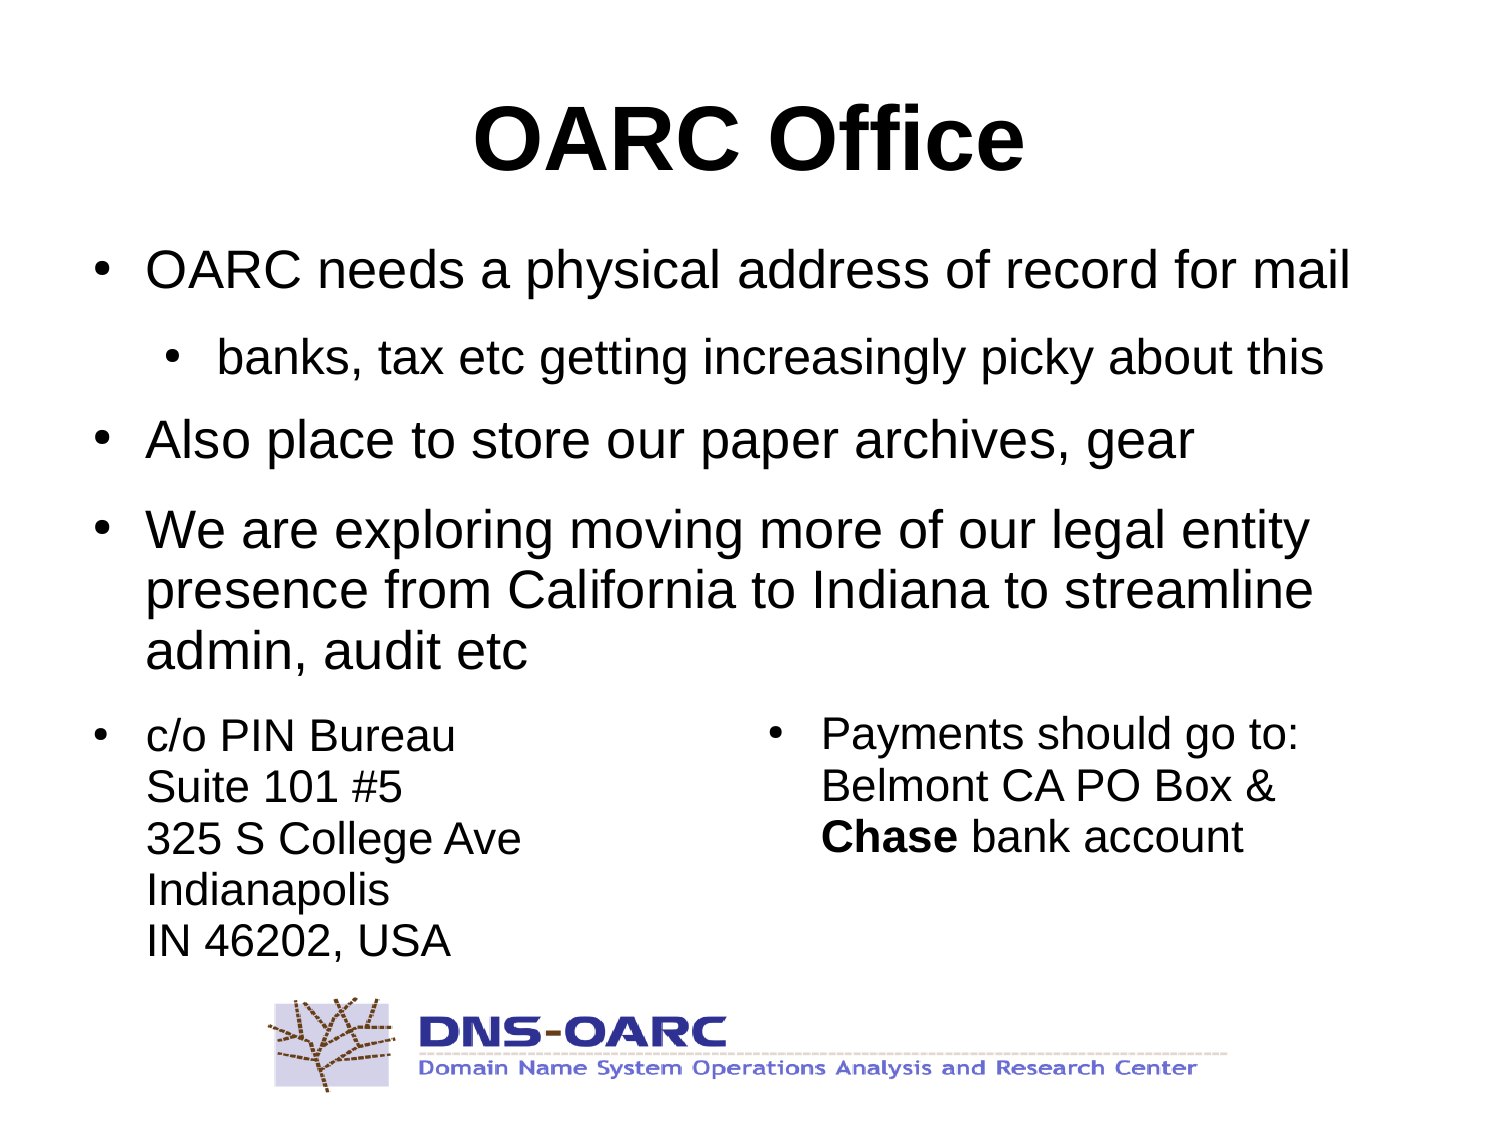

# OARC Office
OARC needs a physical address of record for mail
banks, tax etc getting increasingly picky about this
Also place to store our paper archives, gear
We are exploring moving more of our legal entity presence from California to Indiana to streamline admin, audit etc
c/o PIN Bureau
Suite 101 #5
325 S College Ave
Indianapolis
IN 46202, USA
Payments should go to: Belmont CA PO Box &
Chase bank account